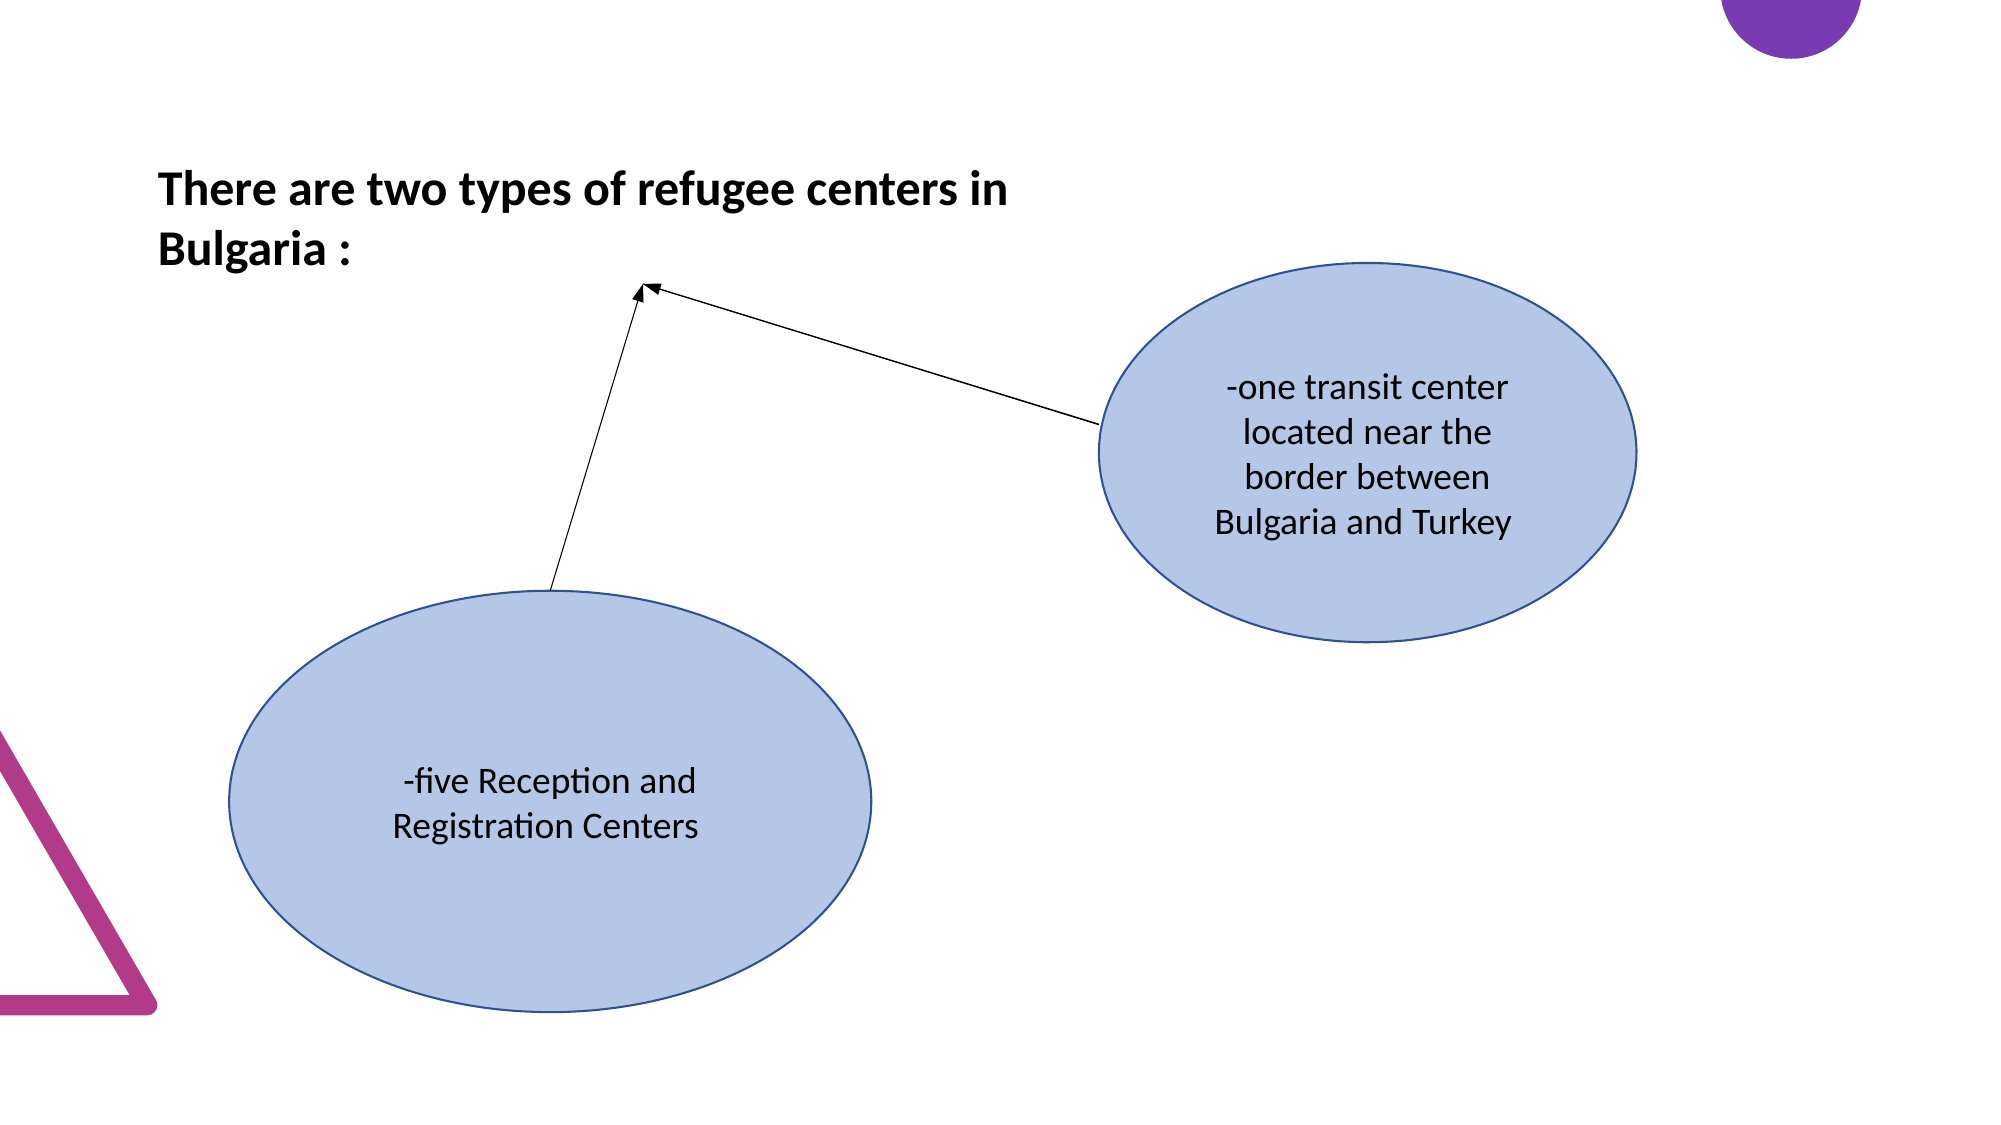

There are two types of refugee centers in Bulgaria :
-one transit center located near the border between Bulgaria and Turkey
-five Reception and Registration Centers